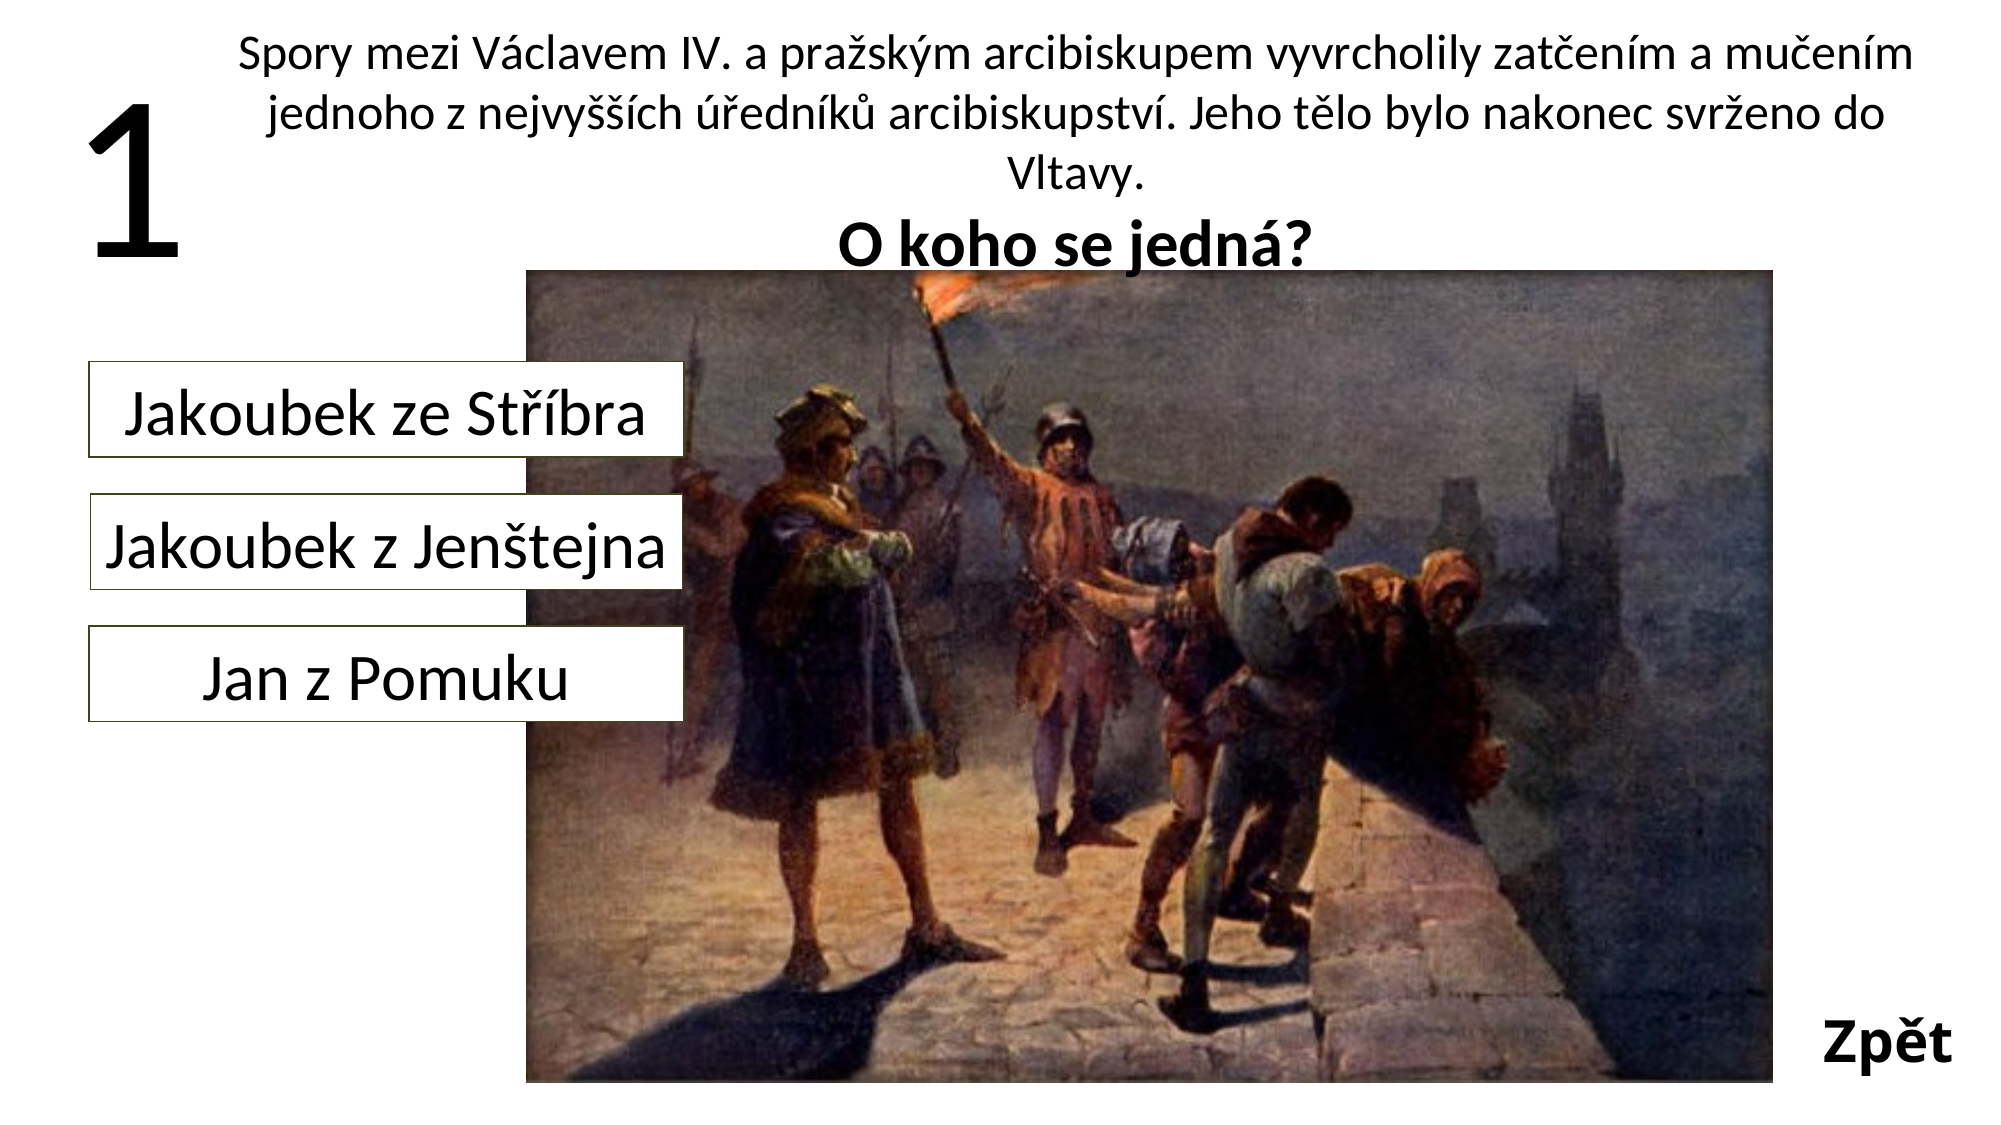

1
Spory mezi Václavem IV. a pražským arcibiskupem vyvrcholily zatčením a mučením jednoho z nejvyšších úředníků arcibiskupství. Jeho tělo bylo nakonec svrženo do Vltavy.
O koho se jedná?
Jakoubek ze Stříbra
Jakoubek z Jenštejna
Jan z Pomuku
Zpět